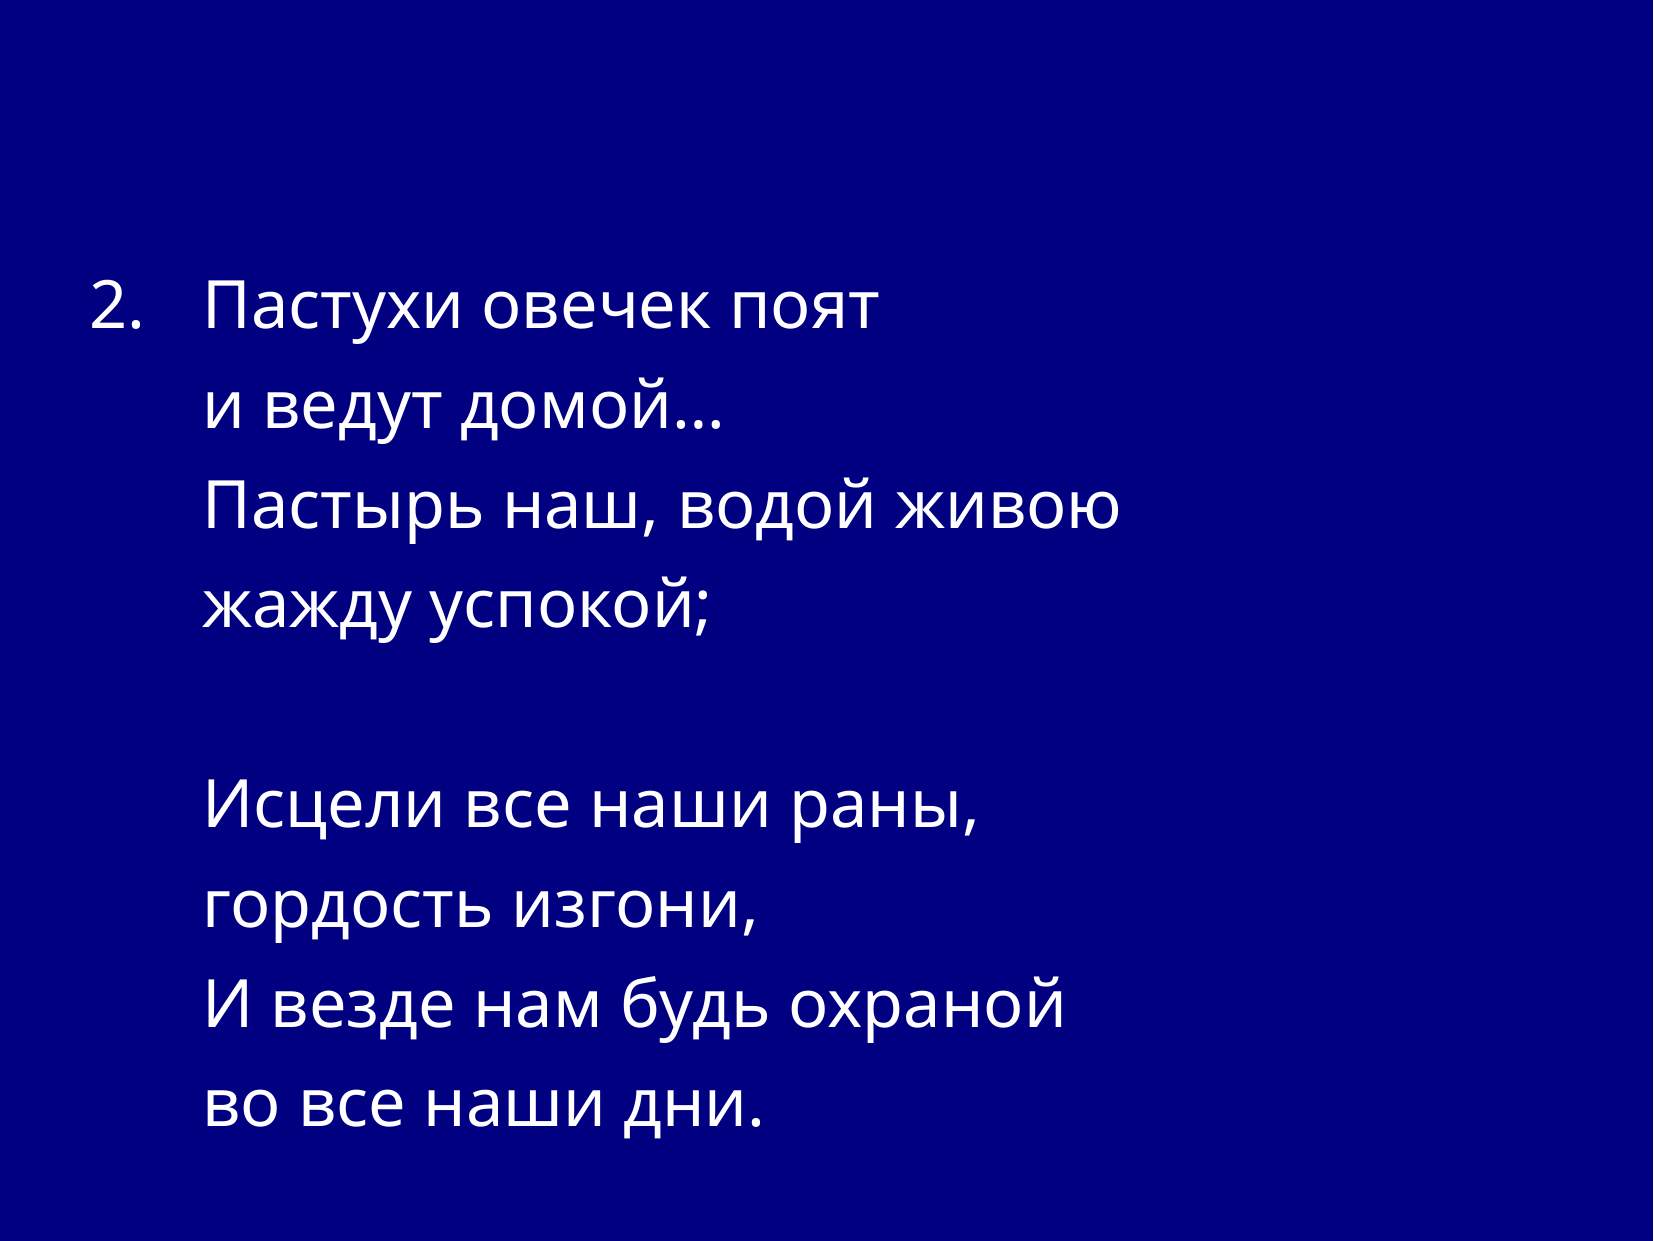

2.	Пастухи овечек поят
	и ведут домой…
	Пастырь наш, водой живою
	жажду успокой;
	Исцели все наши раны,
	гордость изгони,
	И везде нам будь охраной
	во все наши дни.